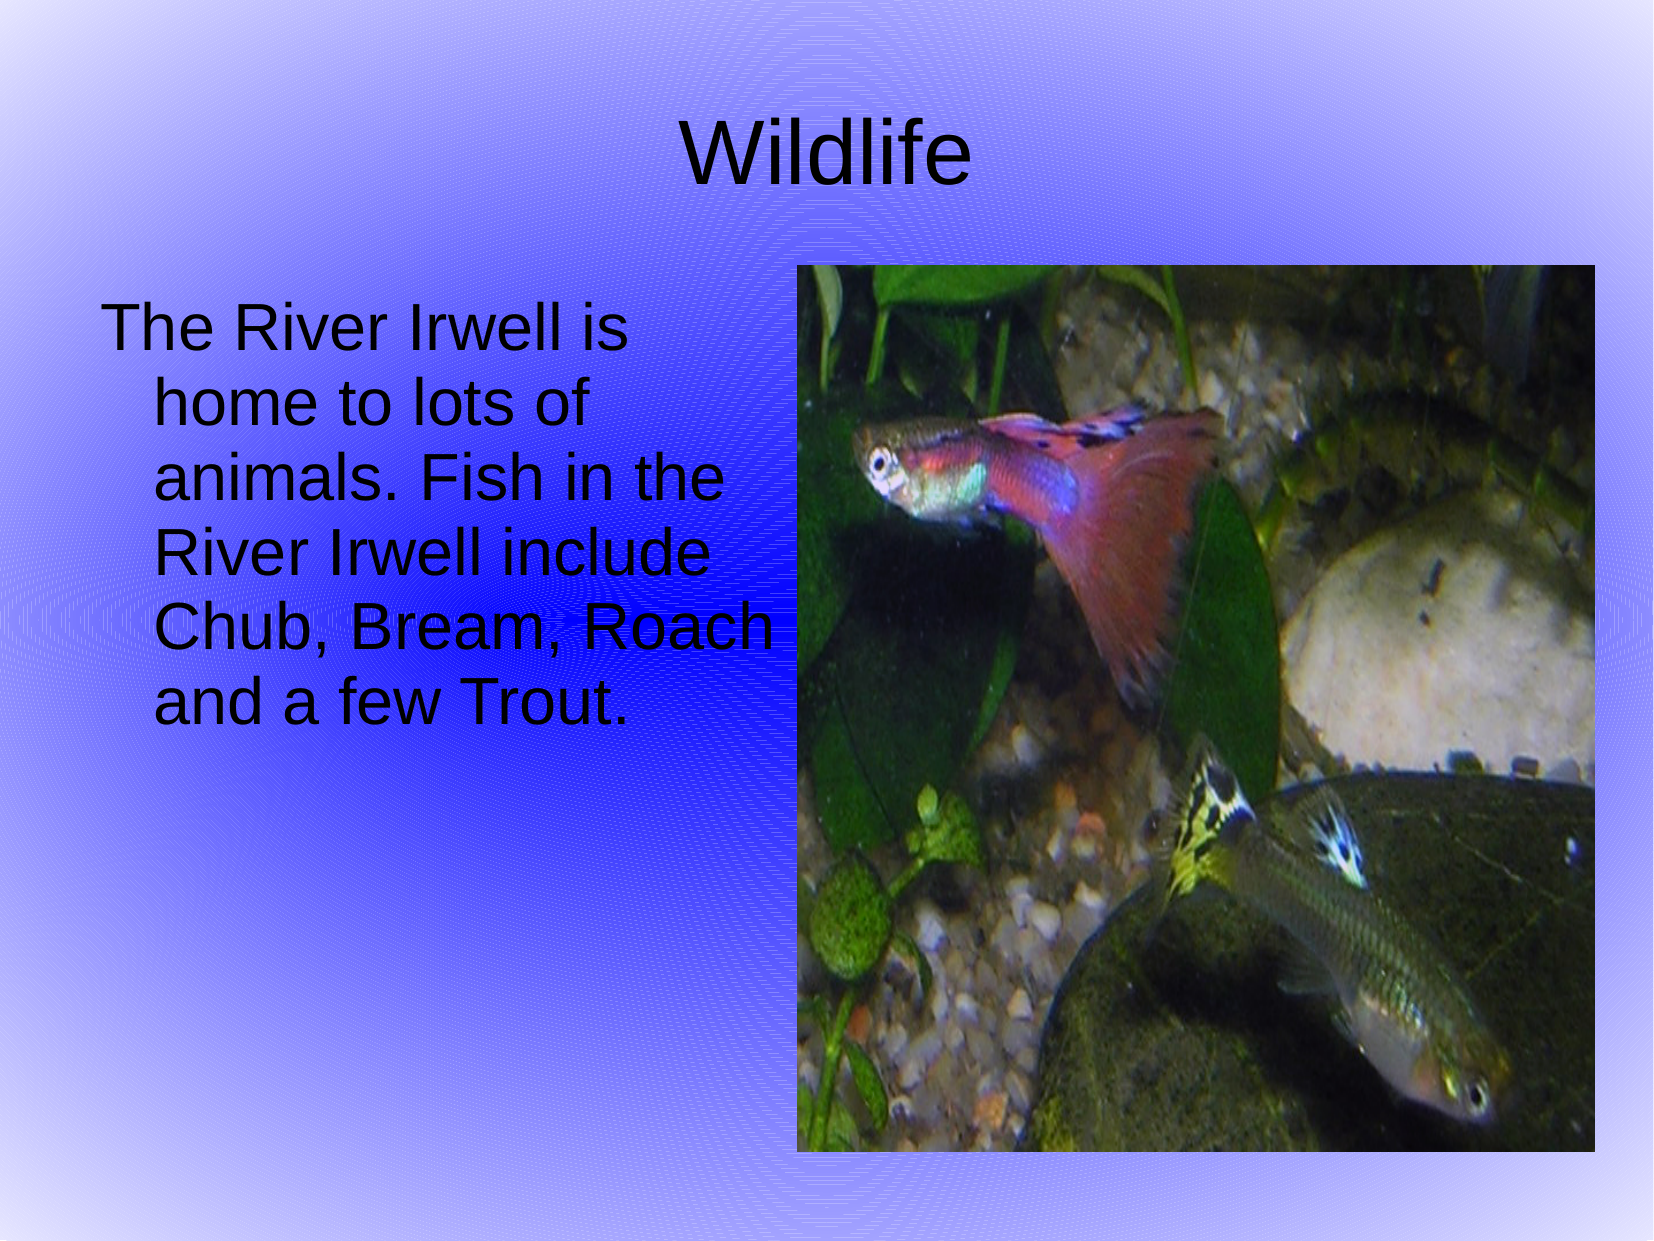

# Wildlife
The River Irwell is home to lots of animals. Fish in the River Irwell include Chub, Bream, Roach and a few Trout.